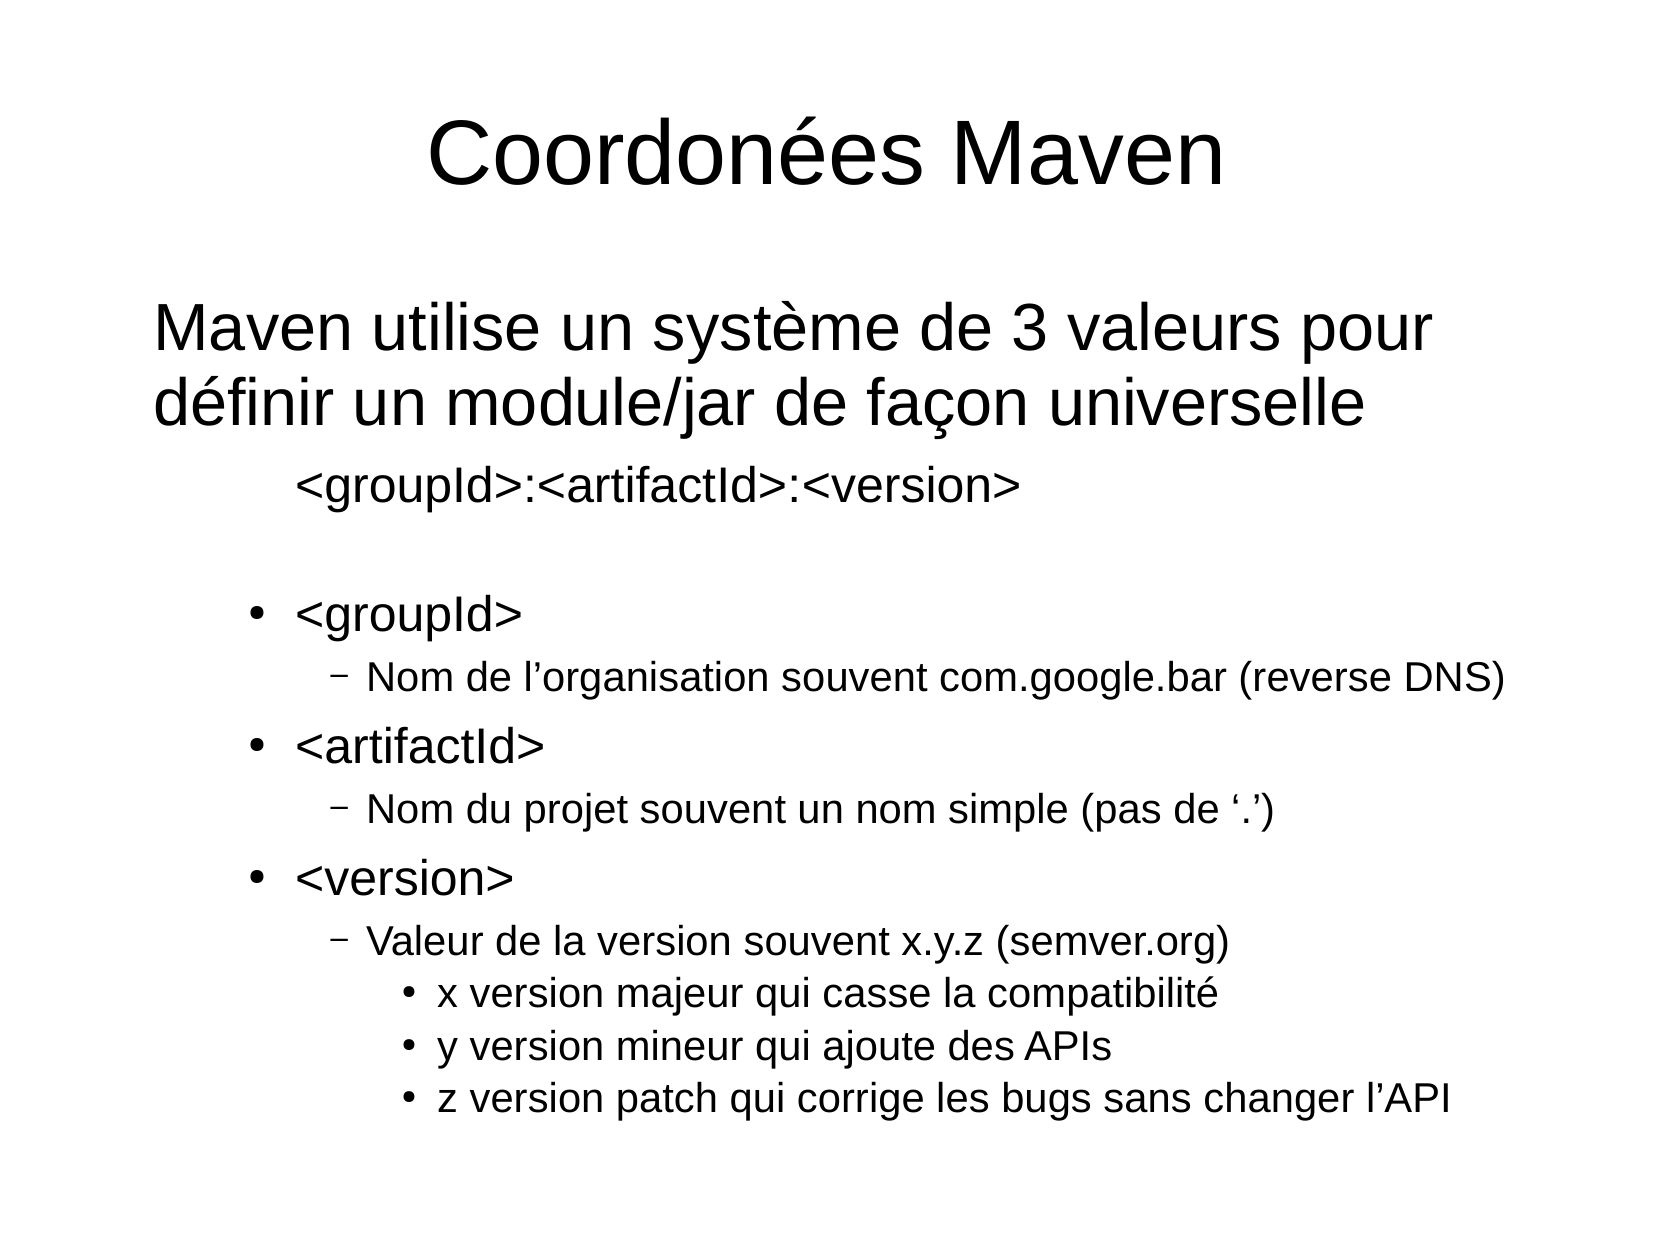

# Coordonées Maven
Maven utilise un système de 3 valeurs pour définir un module/jar de façon universelle
<groupId>:<artifactId>:<version>
<groupId>
Nom de l’organisation souvent com.google.bar (reverse DNS)
<artifactId>
Nom du projet souvent un nom simple (pas de ‘.’)
<version>
Valeur de la version souvent x.y.z (semver.org)
x version majeur qui casse la compatibilité
y version mineur qui ajoute des APIs
z version patch qui corrige les bugs sans changer l’API